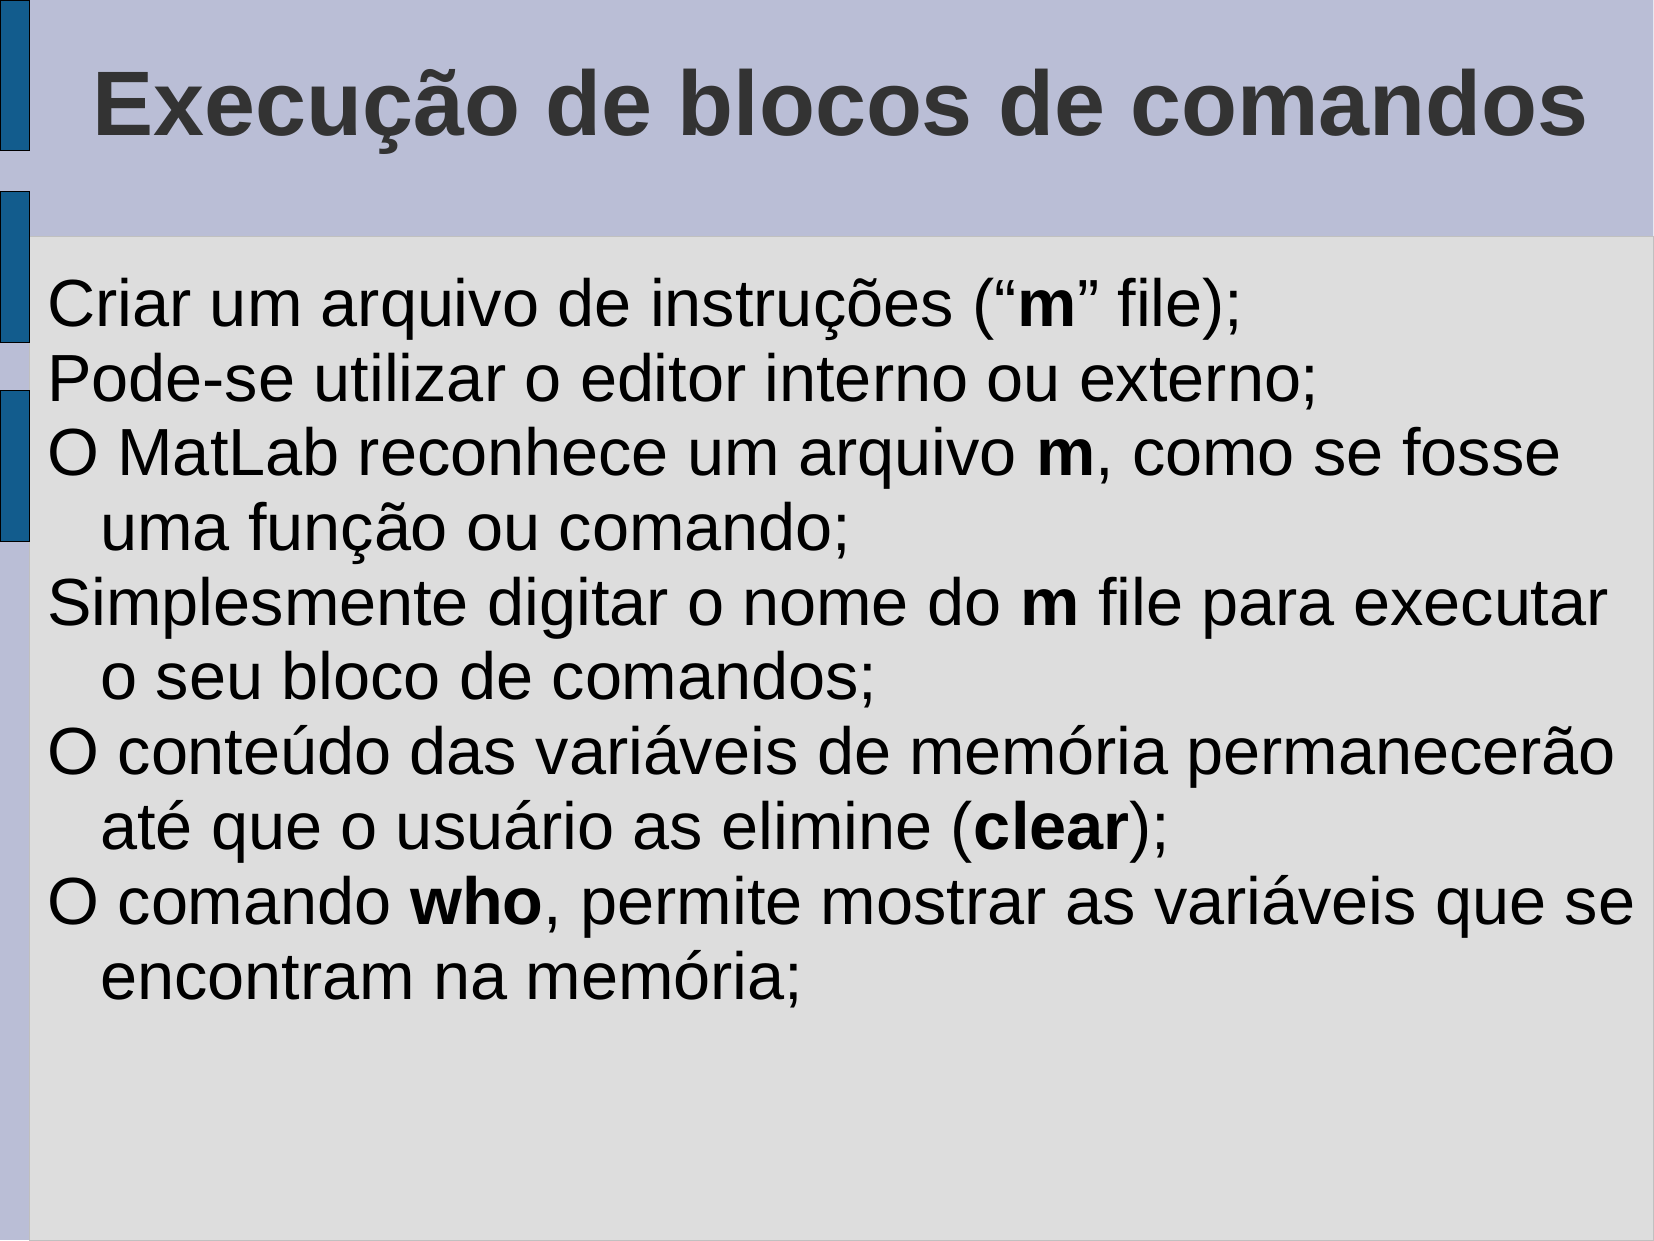

# Execução de blocos de comandos
Criar um arquivo de instruções (“m” file);
Pode-se utilizar o editor interno ou externo;
O MatLab reconhece um arquivo m, como se fosse uma função ou comando;
Simplesmente digitar o nome do m file para executar o seu bloco de comandos;
O conteúdo das variáveis de memória permanecerão até que o usuário as elimine (clear);
O comando who, permite mostrar as variáveis que se encontram na memória;